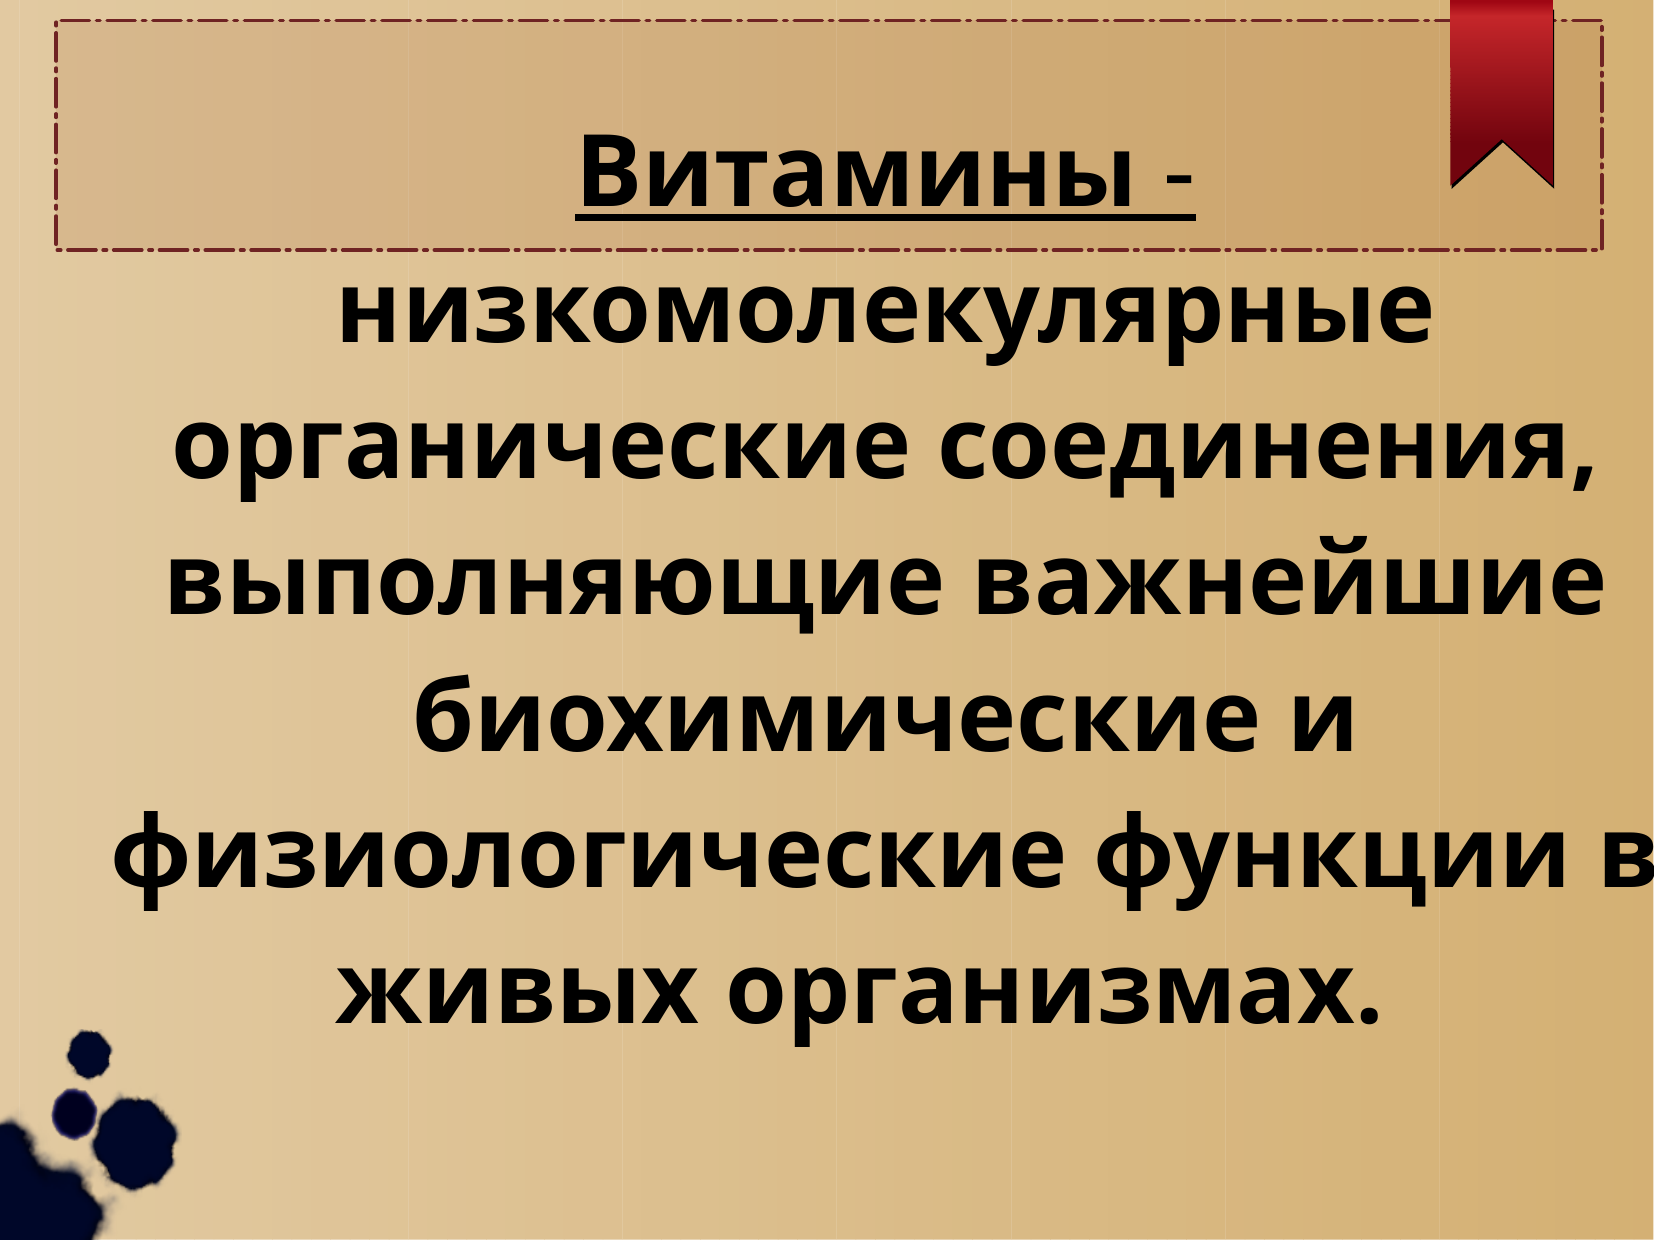

Витамины - низкомолекулярные органические соединения, выполняющие важнейшие биохимические и физиологические функции в живых организмах.
#